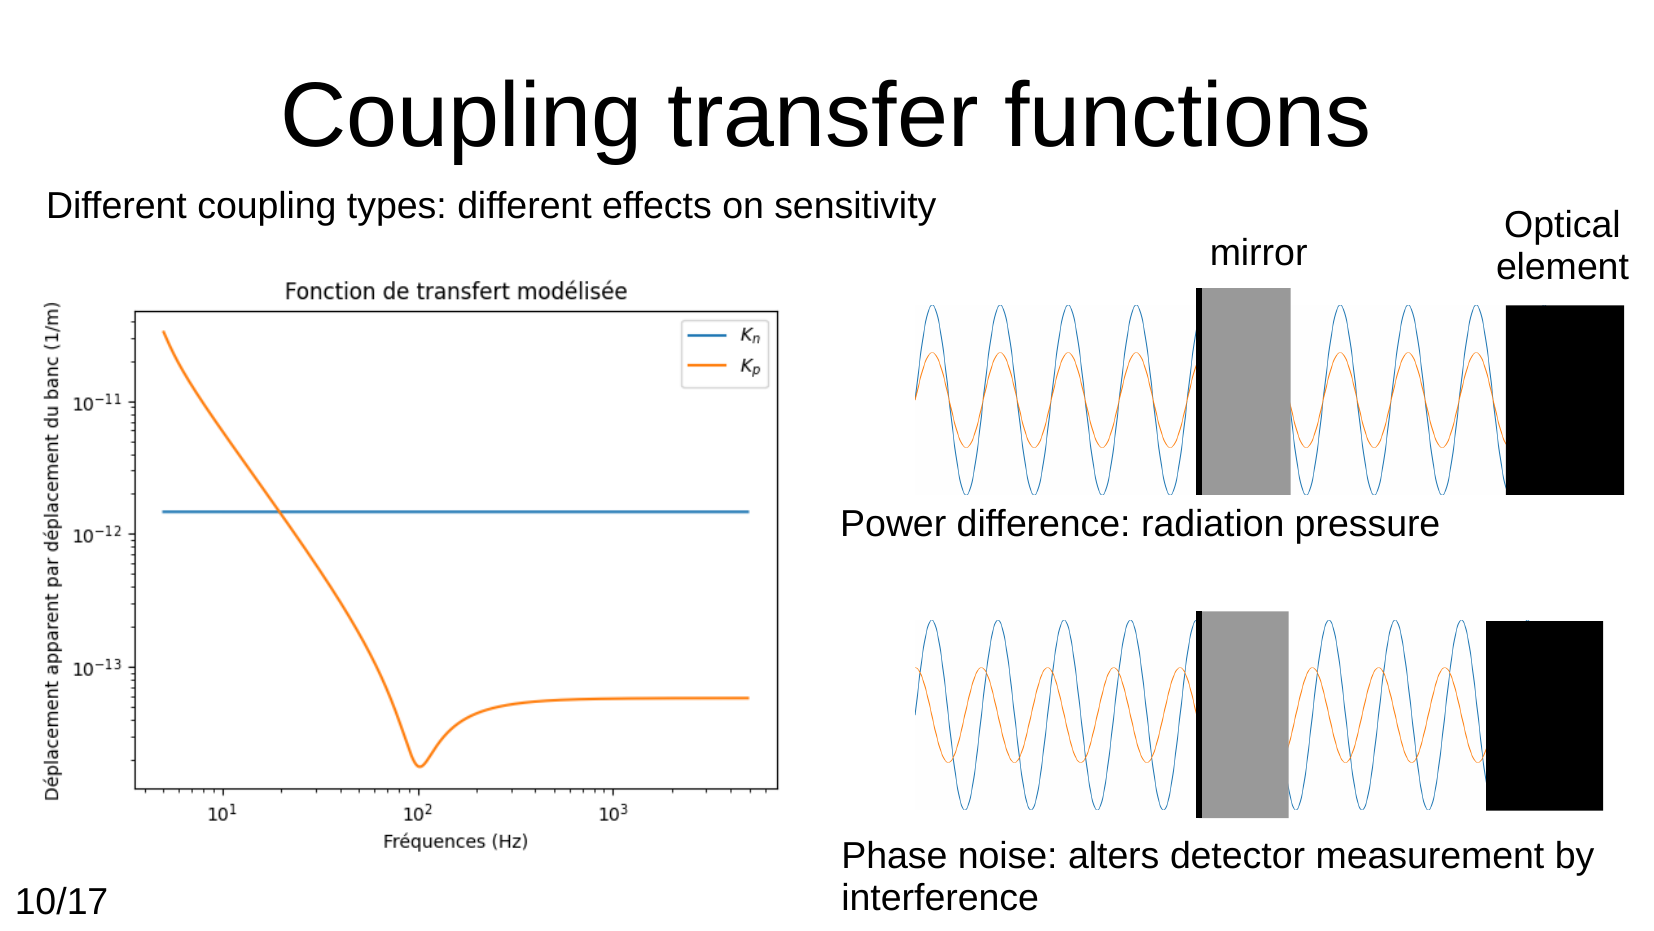

# Coupling transfer functions
Different coupling types: different effects on sensitivity
Optical element
mirror
Power difference: radiation pressure
Phase noise: alters detector measurement by interference